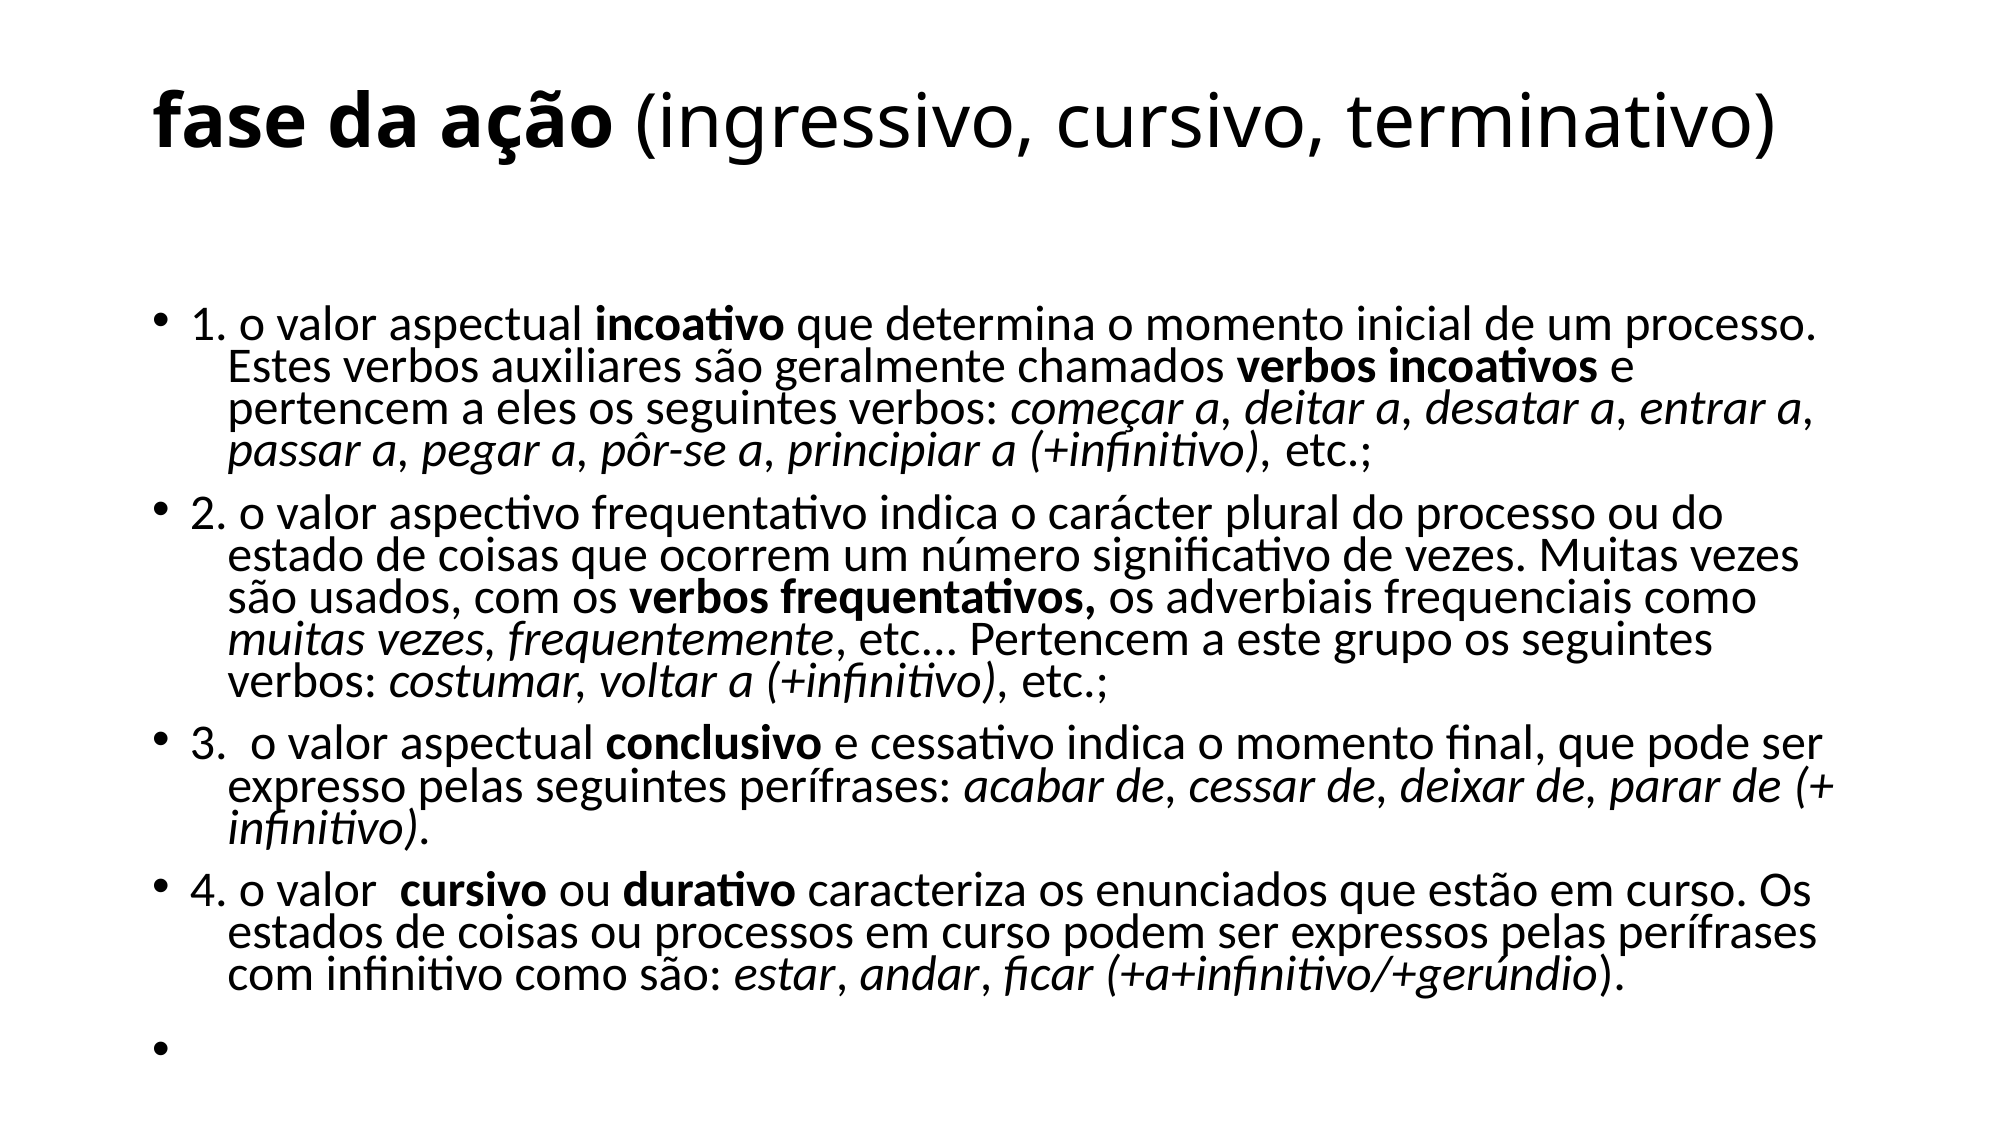

# fase da ação (ingressivo, cursivo, terminativo)
1. o valor aspectual incoativo que determina o momento inicial de um processo. Estes verbos auxiliares são geralmente chamados verbos incoativos e pertencem a eles os seguintes verbos: começar a, deitar a, desatar a, entrar a, passar a, pegar a, pôr-se a, principiar a (+infinitivo), etc.;
2. o valor aspectivo frequentativo indica o carácter plural do processo ou do estado de coisas que ocorrem um número significativo de vezes. Muitas vezes são usados, com os verbos frequentativos, os adverbiais frequenciais como muitas vezes, frequentemente, etc... Pertencem a este grupo os seguintes verbos: costumar, voltar a (+infinitivo), etc.;
3. o valor aspectual conclusivo e cessativo indica o momento final, que pode ser expresso pelas seguintes perífrases: acabar de, cessar de, deixar de, parar de (+ infinitivo).
4. o valor cursivo ou durativo caracteriza os enunciados que estão em curso. Os estados de coisas ou processos em curso podem ser expressos pelas perífrases com infinitivo como são: estar, andar, ficar (+a+infinitivo/+gerúndio).